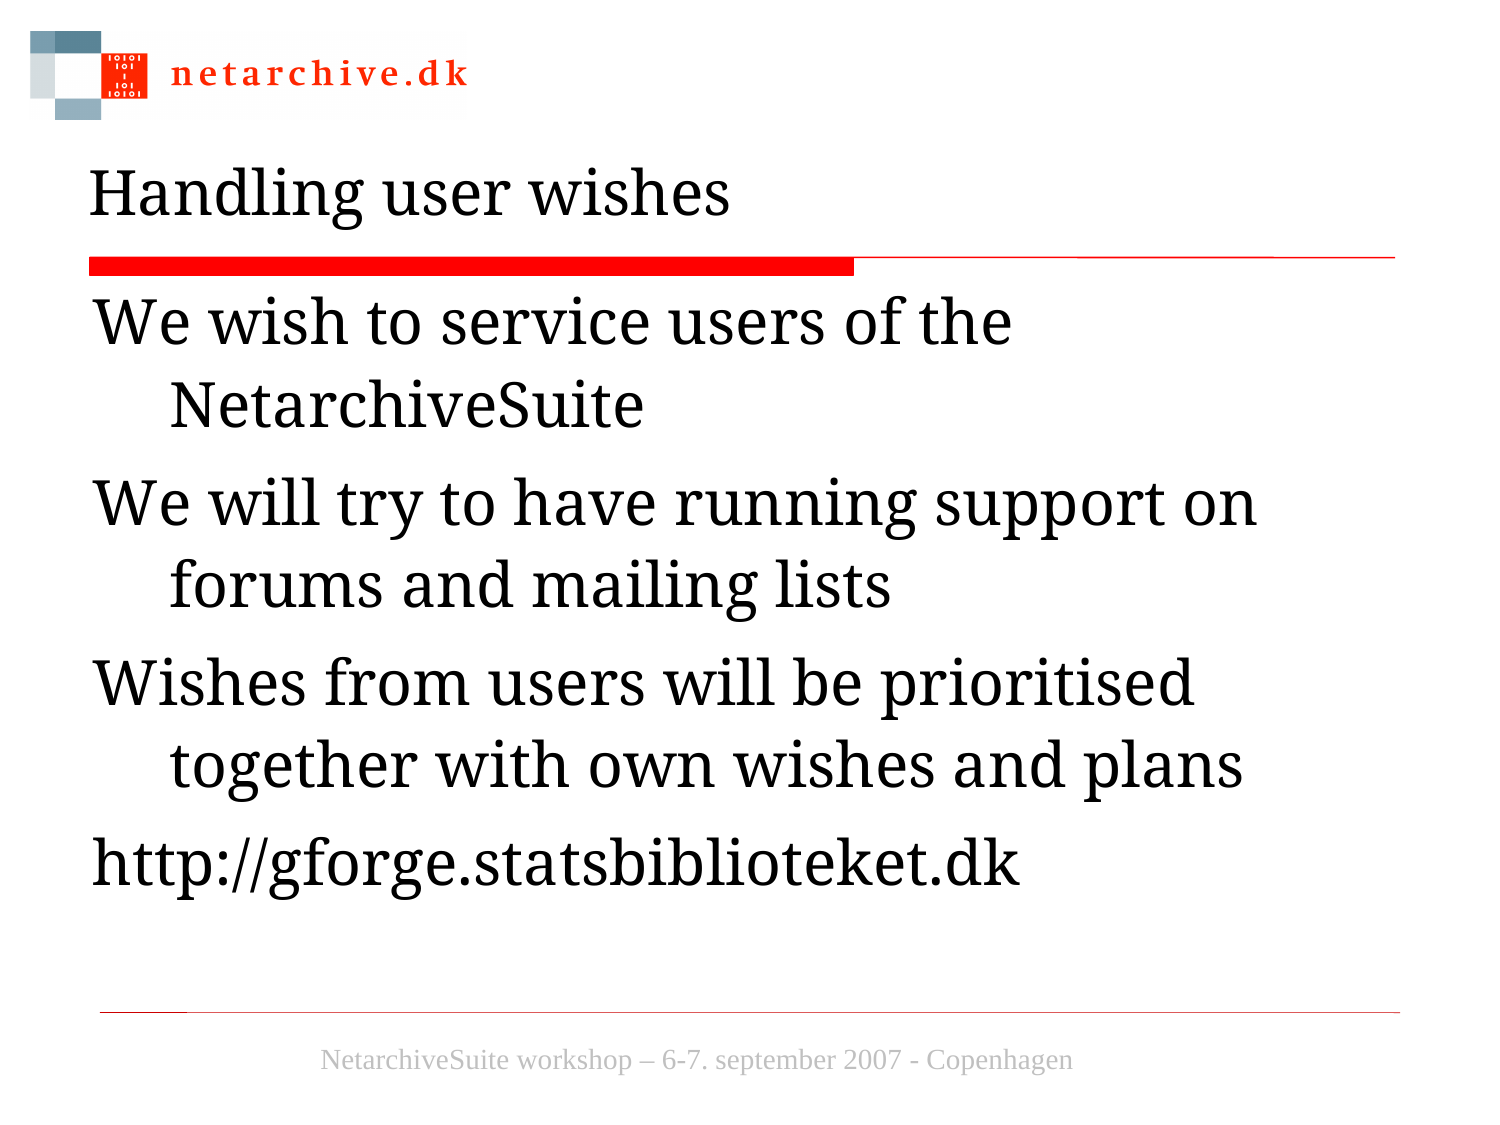

# Handling user wishes
We wish to service users of the NetarchiveSuite
We will try to have running support on forums and mailing lists
Wishes from users will be prioritised together with own wishes and plans
http://gforge.statsbiblioteket.dk